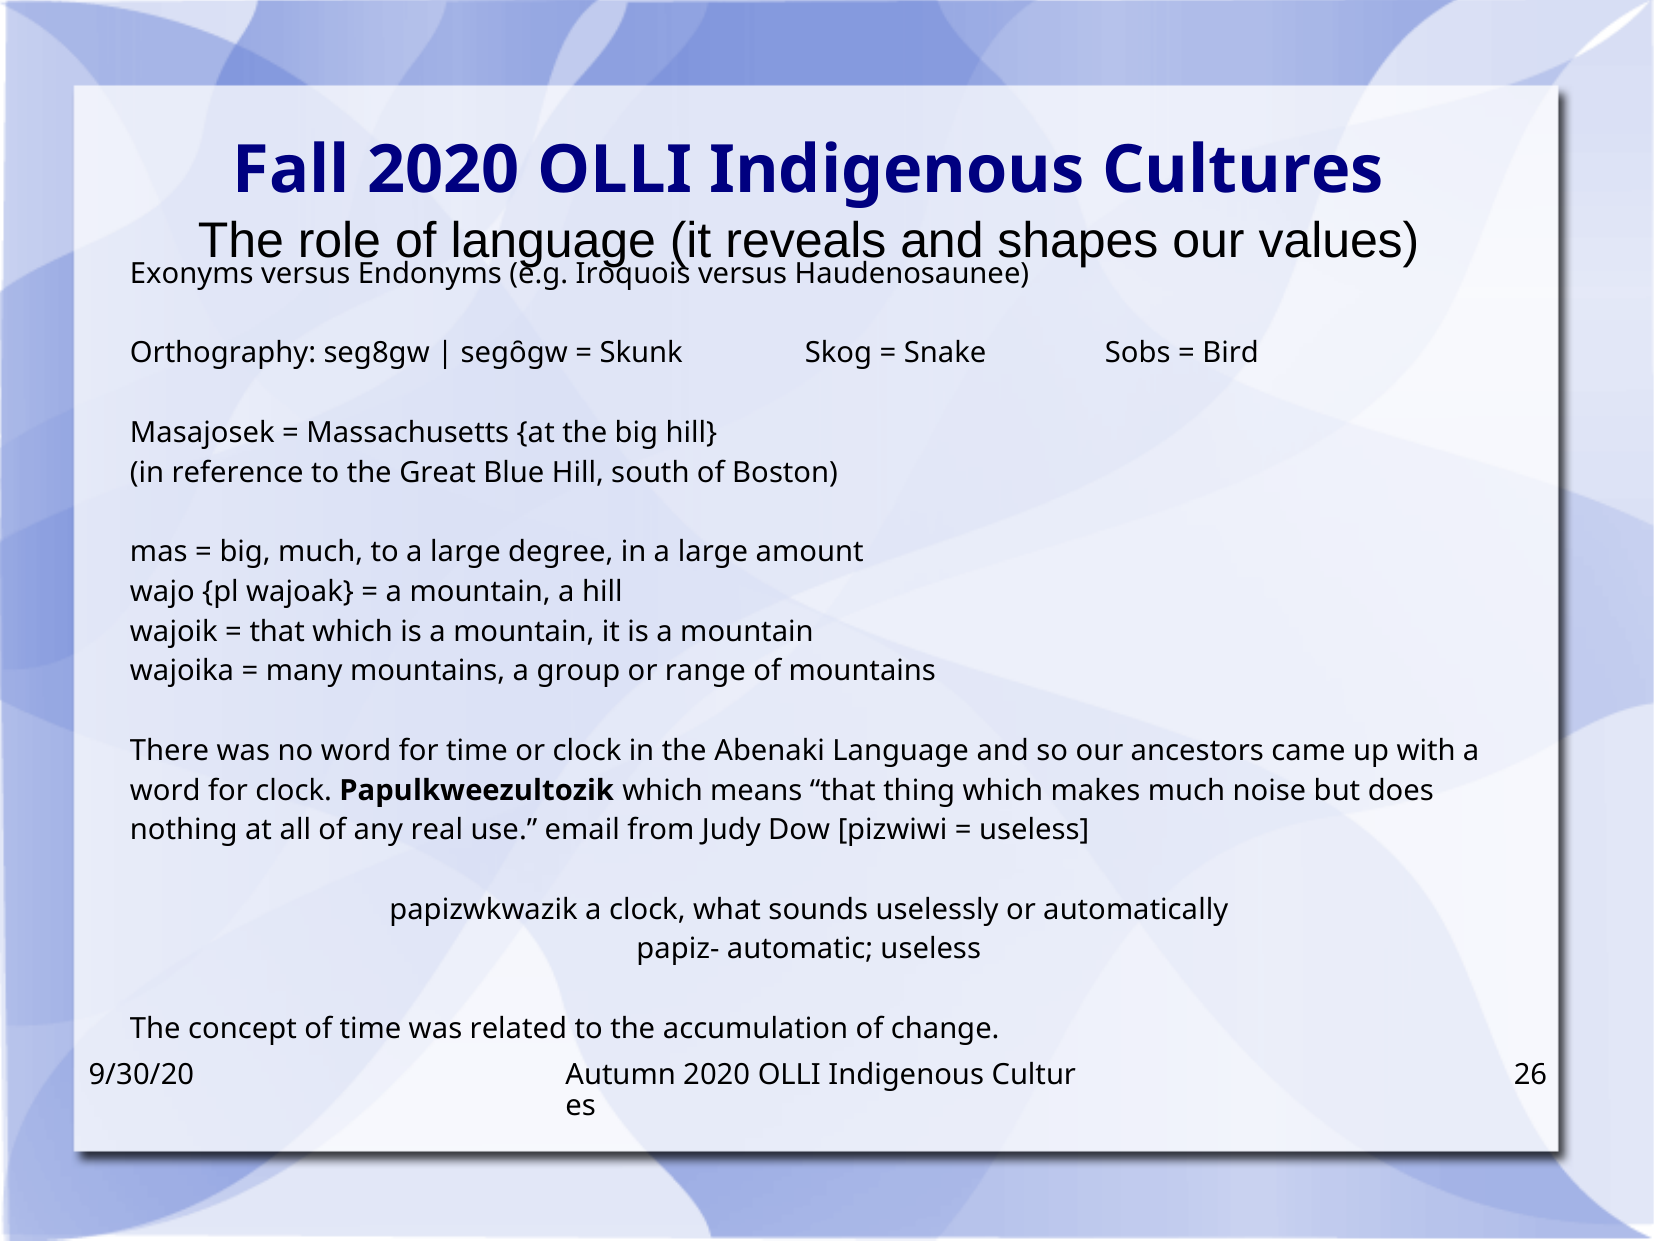

# Fall 2020 OLLI Indigenous Cultures The role of language (it reveals and shapes our values)
Exonyms versus Endonyms (e.g. Iroquois versus Haudenosaunee)
Orthography: seg8gw | segȏgw = Skunk		Skog = Snake		Sobs = Bird
Masajosek = Massachusetts {at the big hill}
(in reference to the Great Blue Hill, south of Boston)
mas = big, much, to a large degree, in a large amount
wajo {pl wajoak} = a mountain, a hill
wajoik = that which is a mountain, it is a mountain
wajoika = many mountains, a group or range of mountains
There was no word for time or clock in the Abenaki Language and so our ancestors came up with a word for clock. Papulkweezultozik which means “that thing which makes much noise but does nothing at all of any real use.” email from Judy Dow [pizwiwi = useless]
papizwkwazik a clock, what sounds uselessly or automatically
papiz- automatic; useless
The concept of time was related to the accumulation of change.
9/30/20
Autumn 2020 OLLI Indigenous Cultures
26